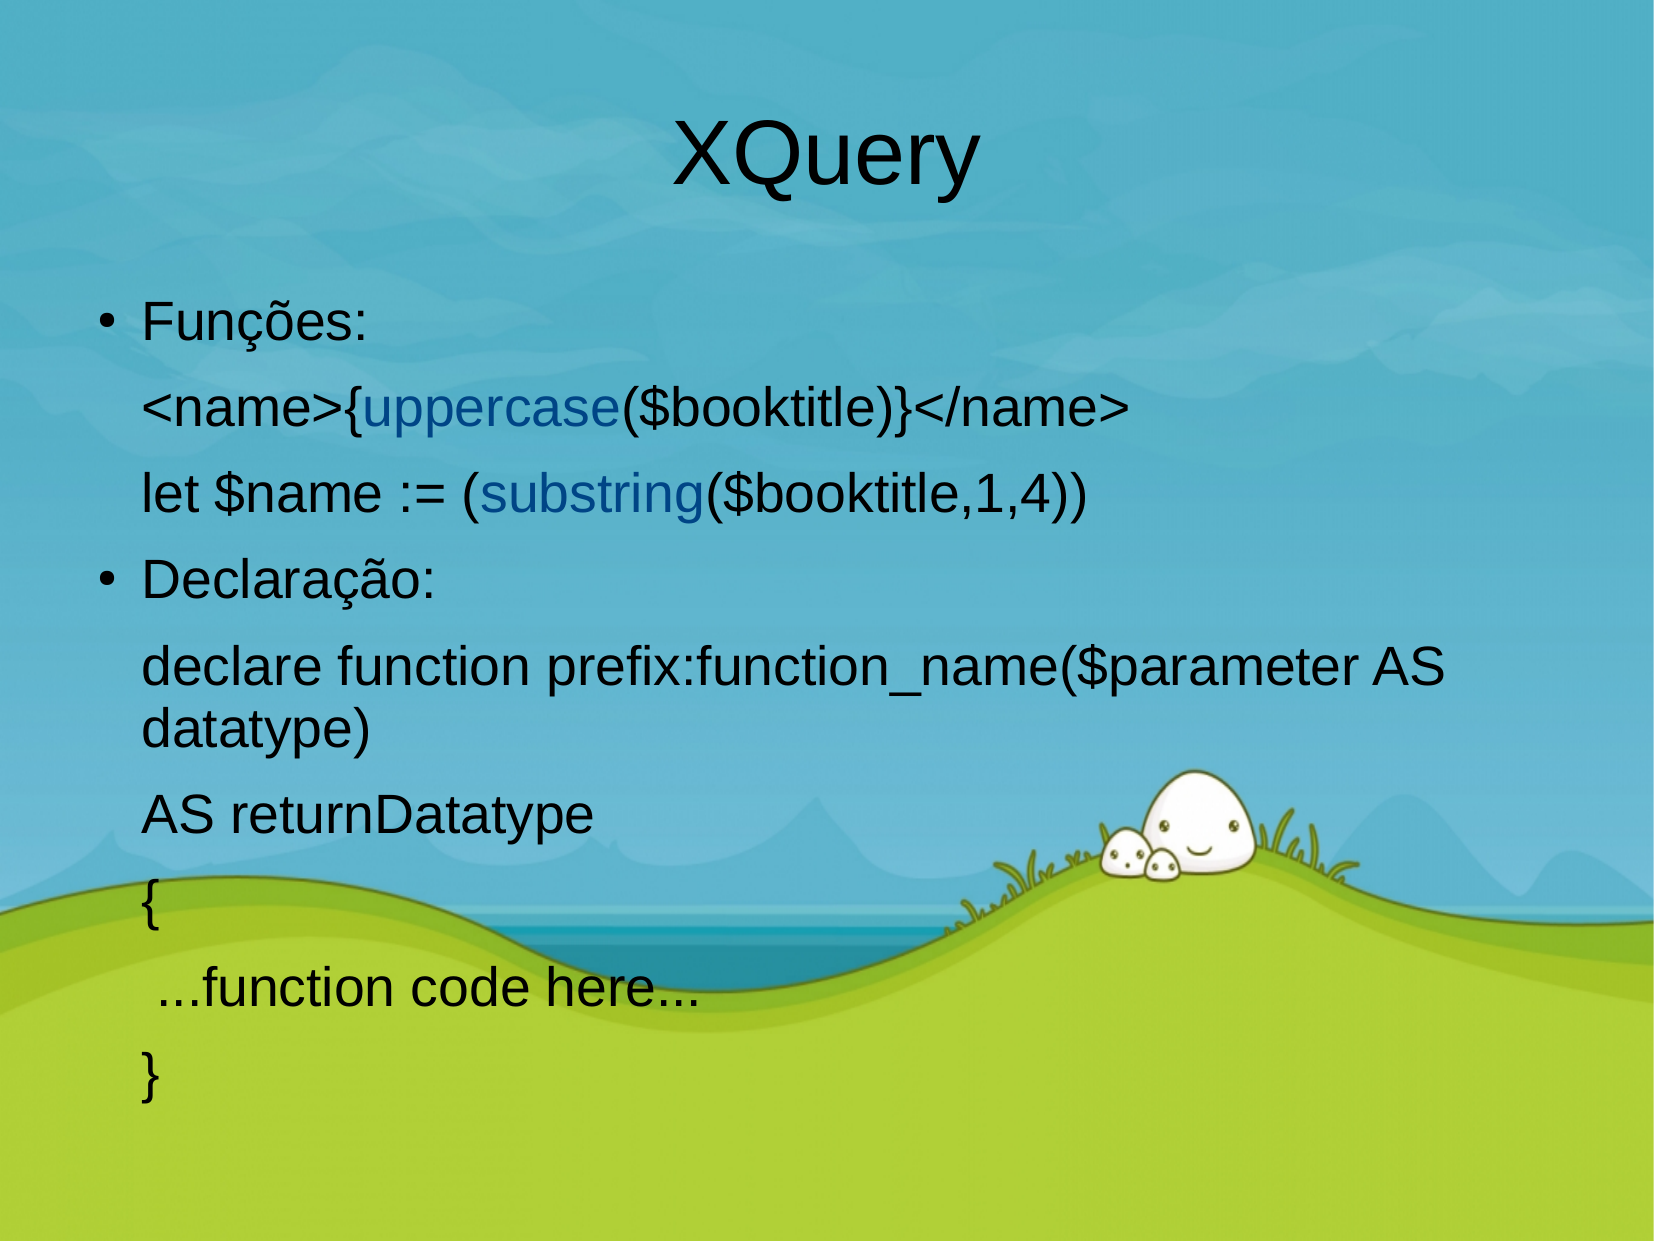

# XQuery
Funções:
<name>{uppercase($booktitle)}</name>
let $name := (substring($booktitle,1,4))
Declaração:
declare function prefix:function_name($parameter AS datatype)
AS returnDatatype
{
 ...function code here...
}